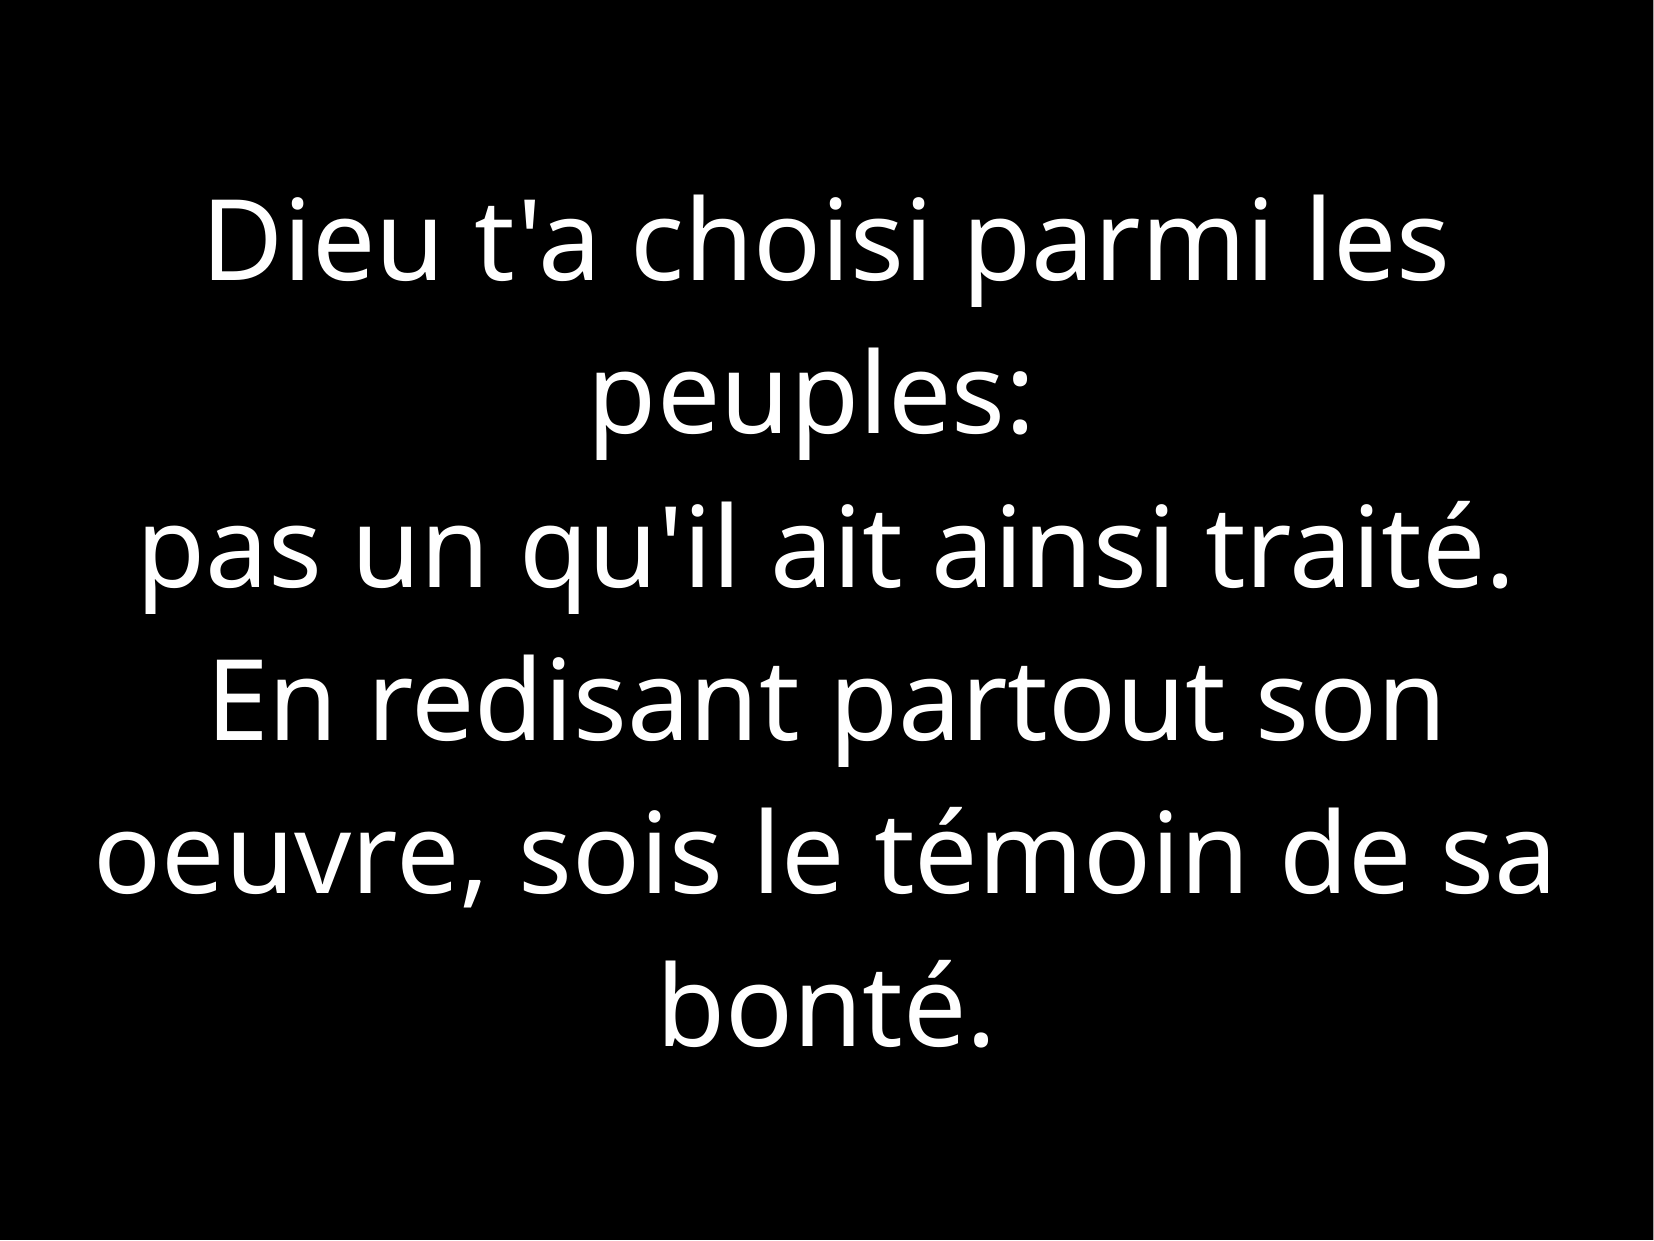

# Dieu t'a choisi parmi les peuples:
pas un qu'il ait ainsi traité.
En redisant partout son oeuvre, sois le témoin de sa bonté.